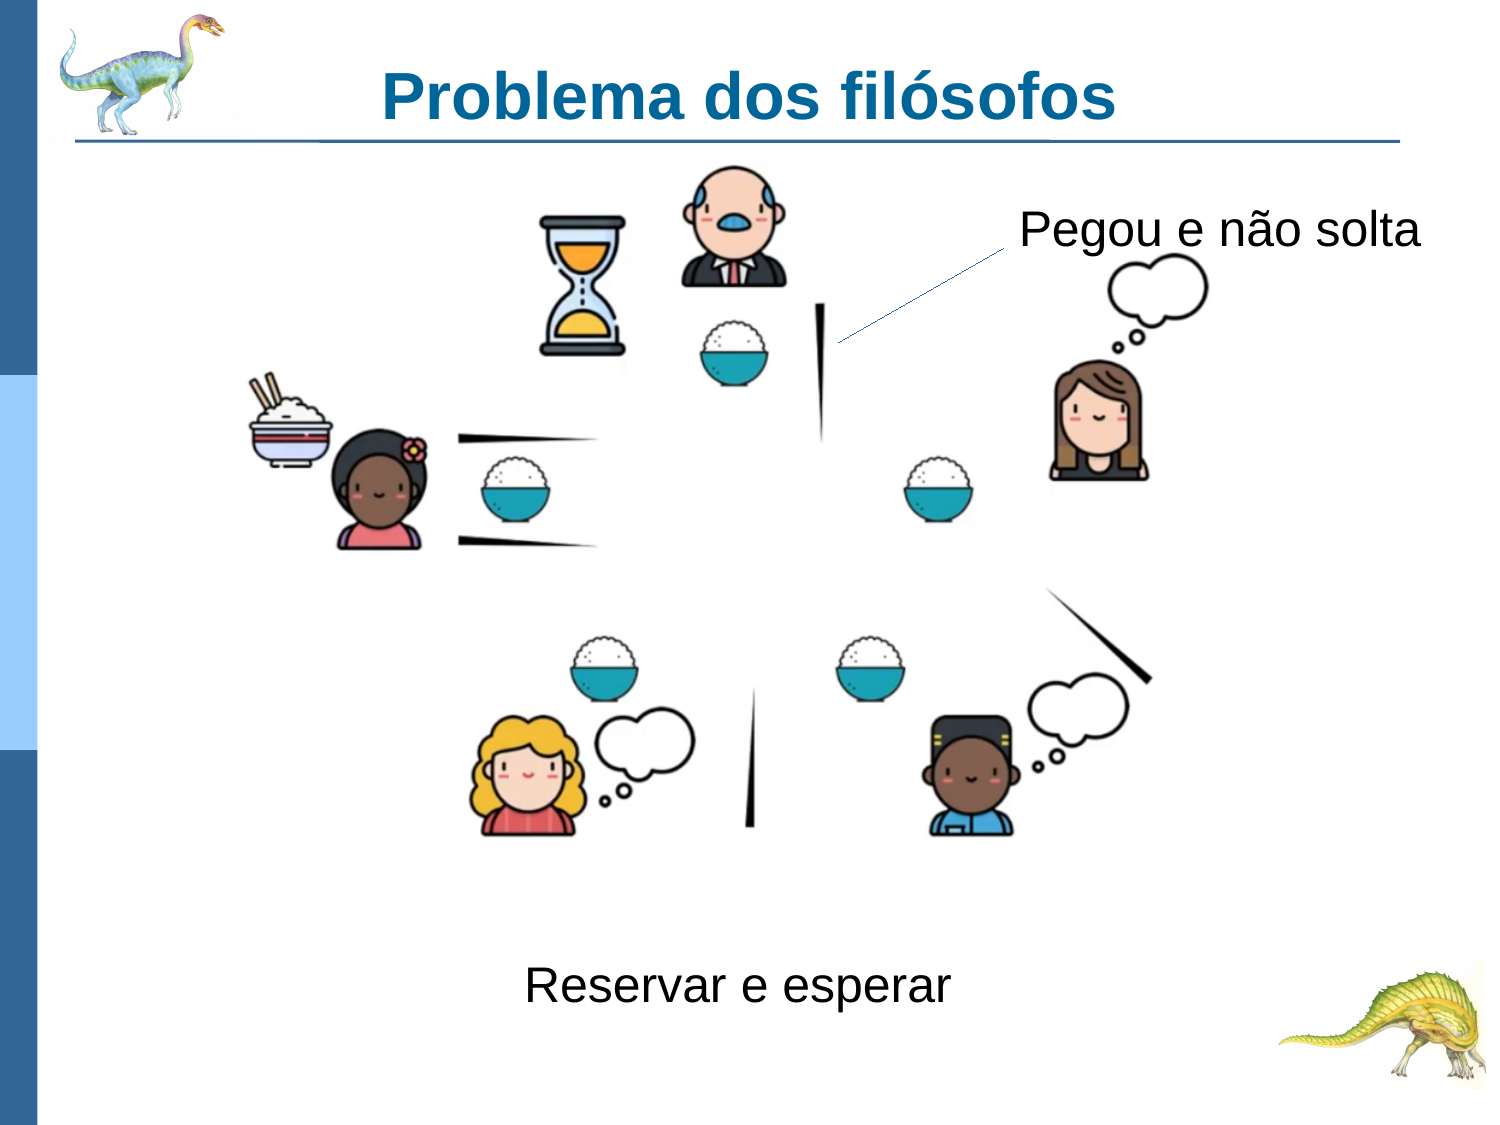

Problema dos filósofos
Pegou e não solta
Reservar e esperar